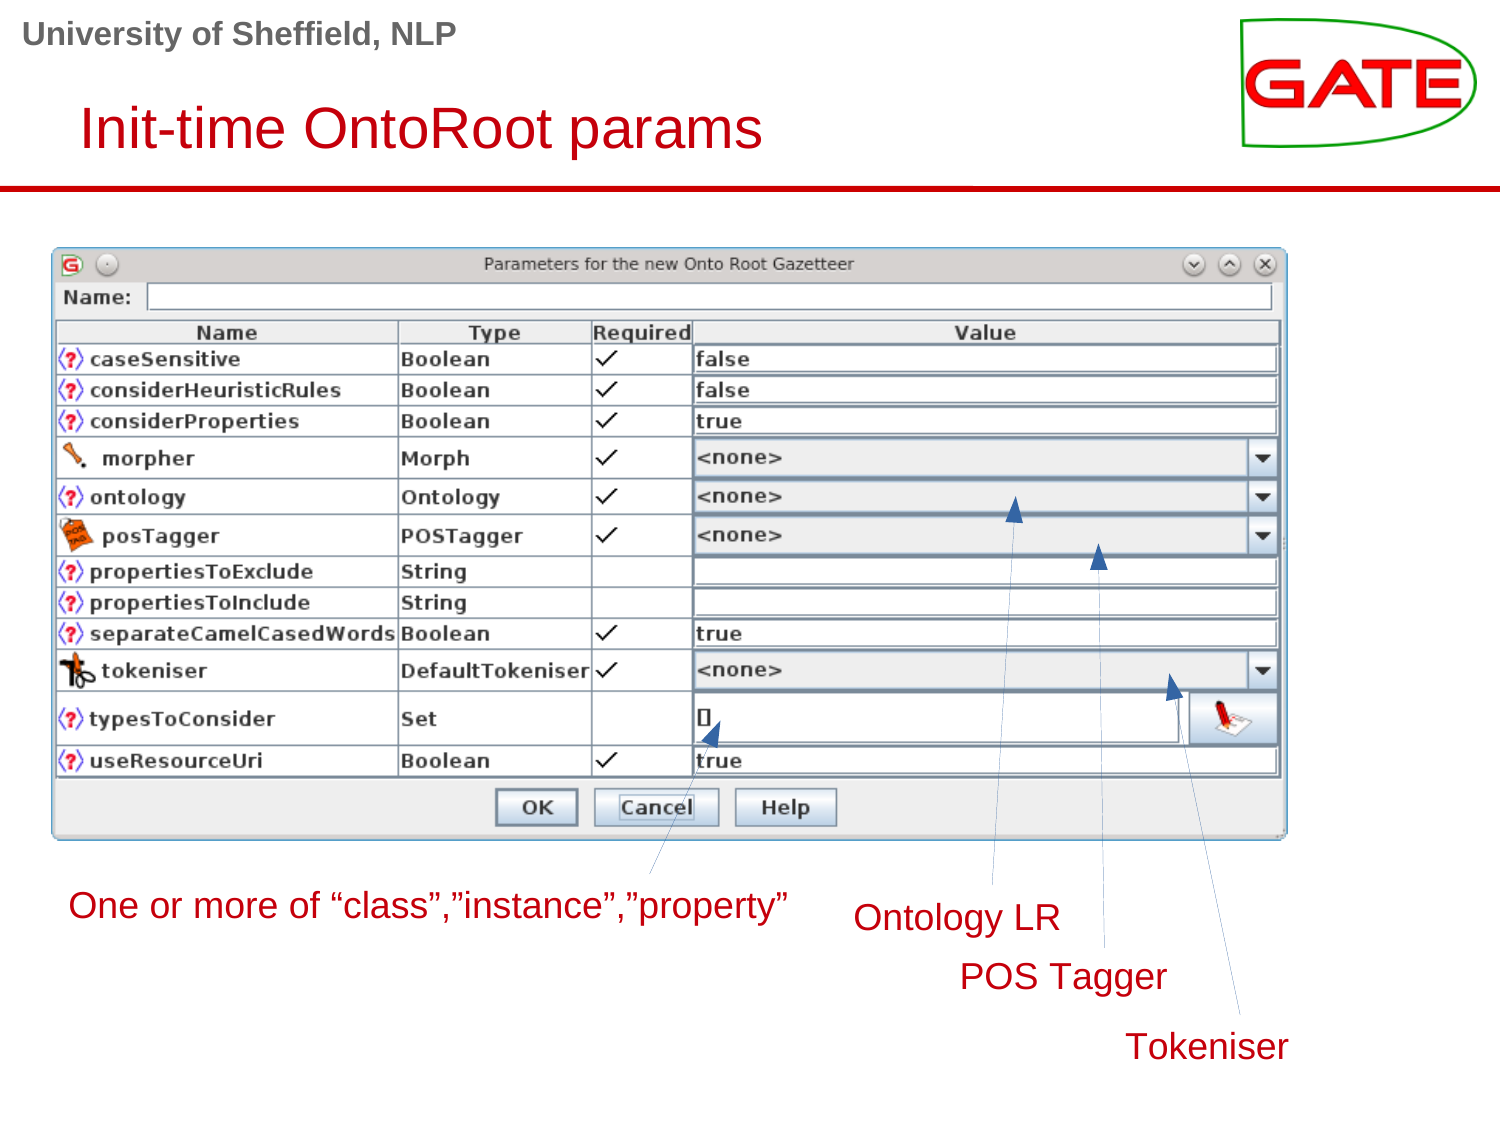

# Init-time OntoRoot params
One or more of “class”,”instance”,”property”
Ontology LR
POS Tagger
Tokeniser